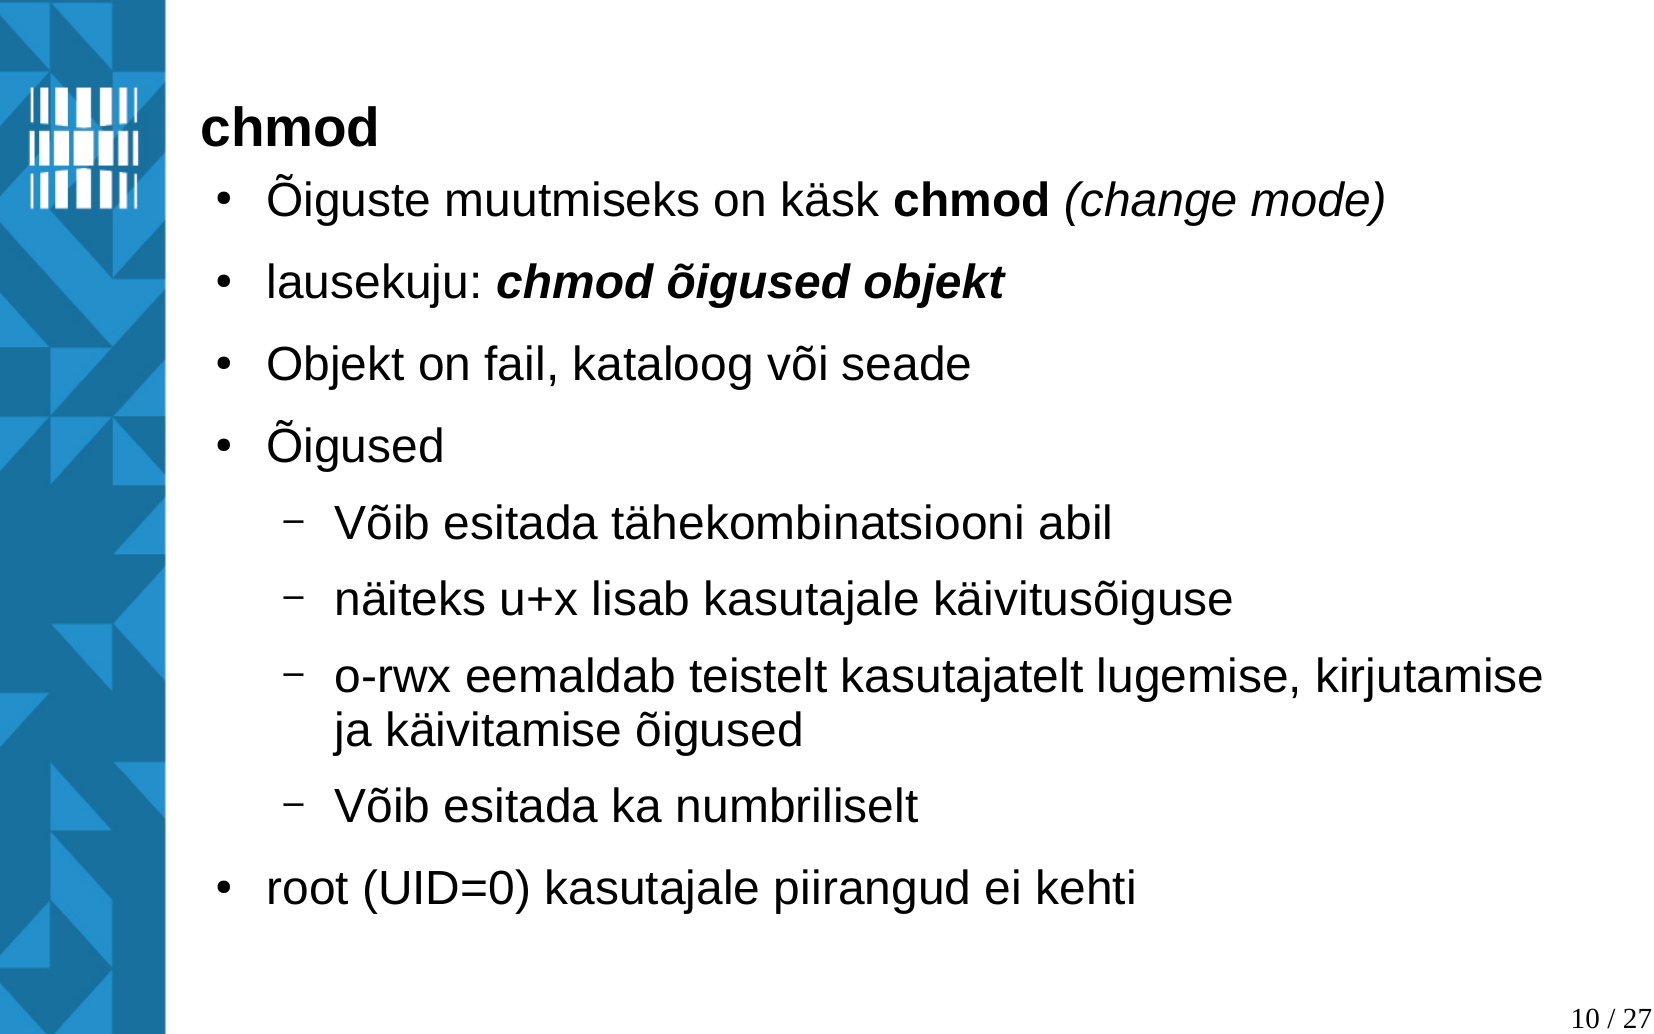

# chmod
Õiguste muutmiseks on käsk chmod (change mode)
lausekuju: chmod õigused objekt
Objekt on fail, kataloog või seade
Õigused
Võib esitada tähekombinatsiooni abil
näiteks u+x lisab kasutajale käivitusõiguse
o-rwx eemaldab teistelt kasutajatelt lugemise, kirjutamise ja käivitamise õigused
Võib esitada ka numbriliselt
root (UID=0) kasutajale piirangud ei kehti
10